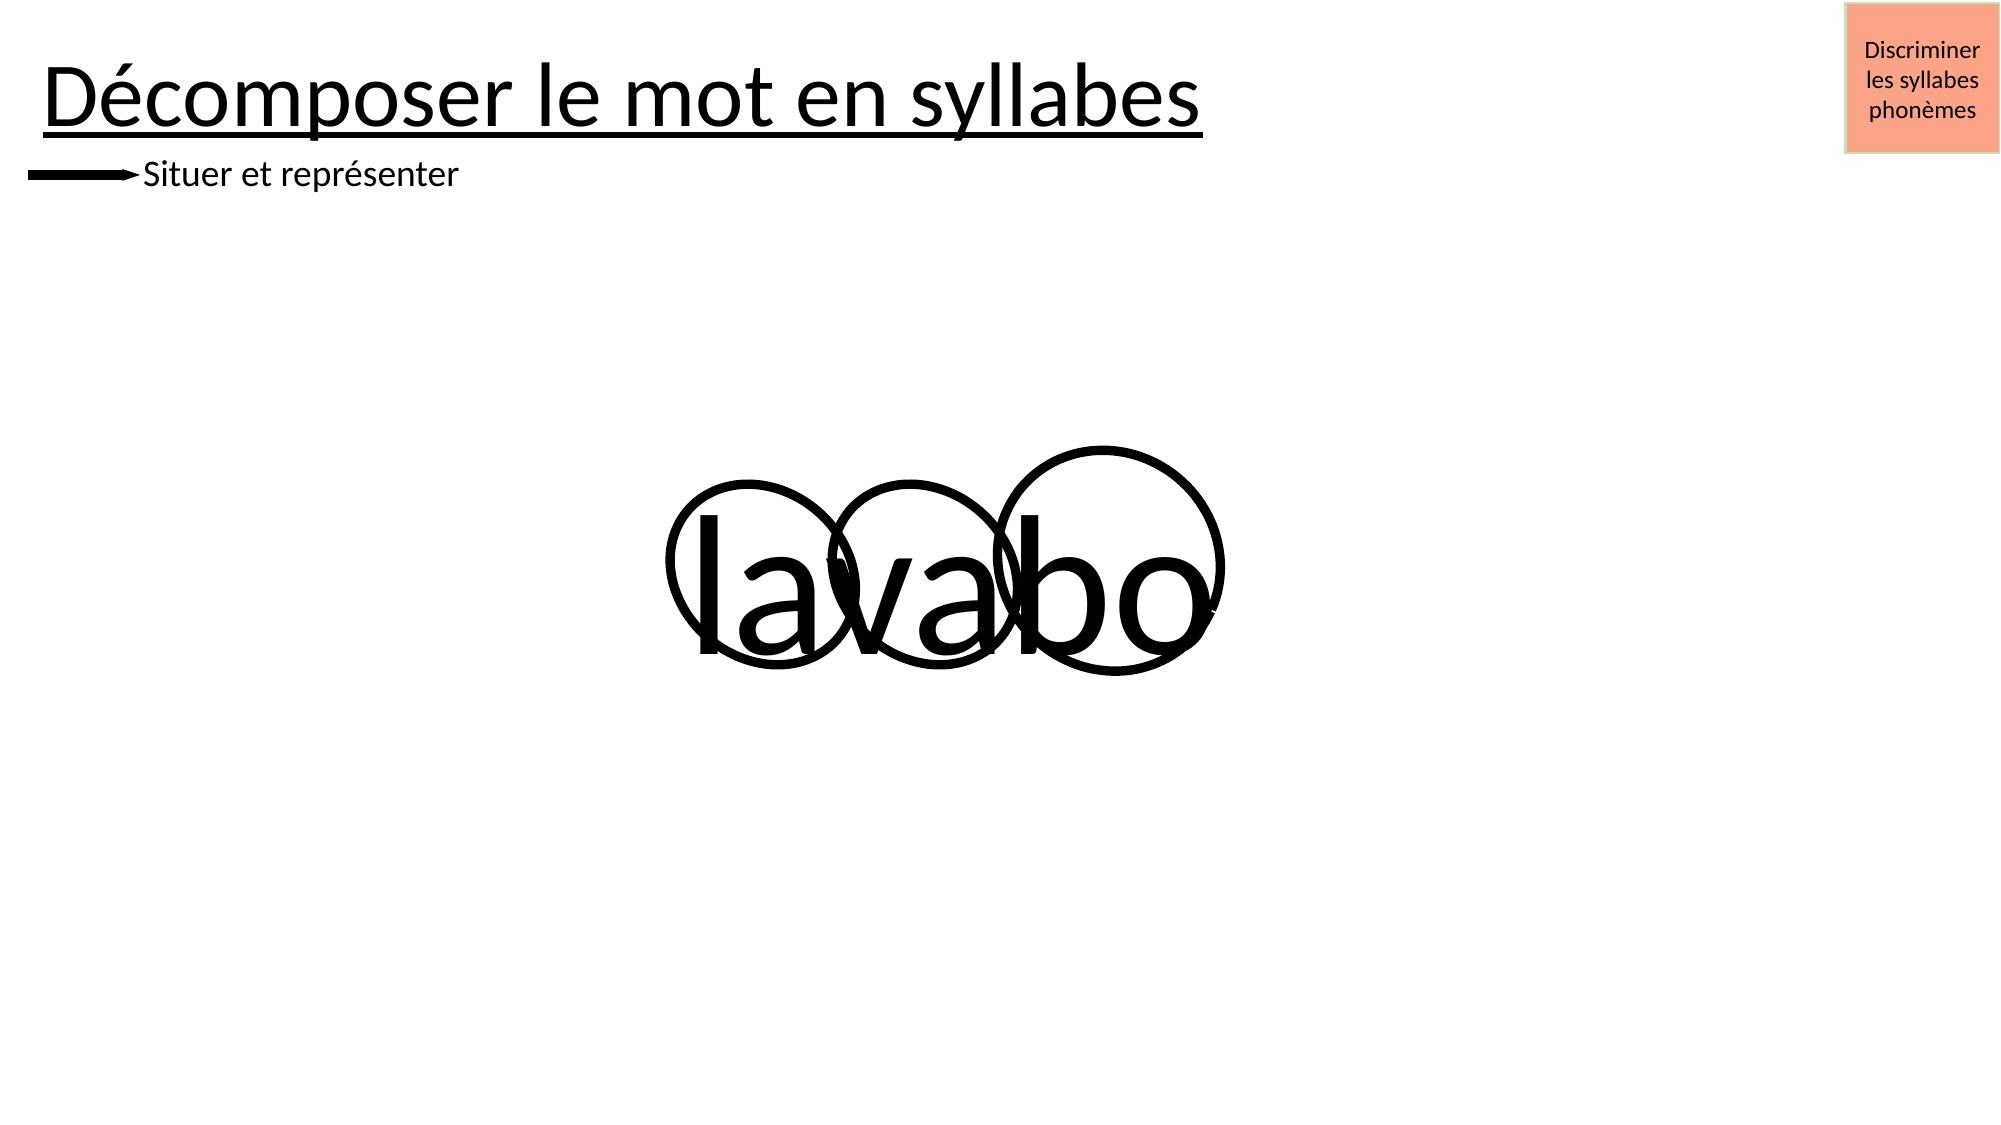

Discriminer les syllabes phonèmes
Décomposer le mot en syllabes
Situer et représenter
lavabo